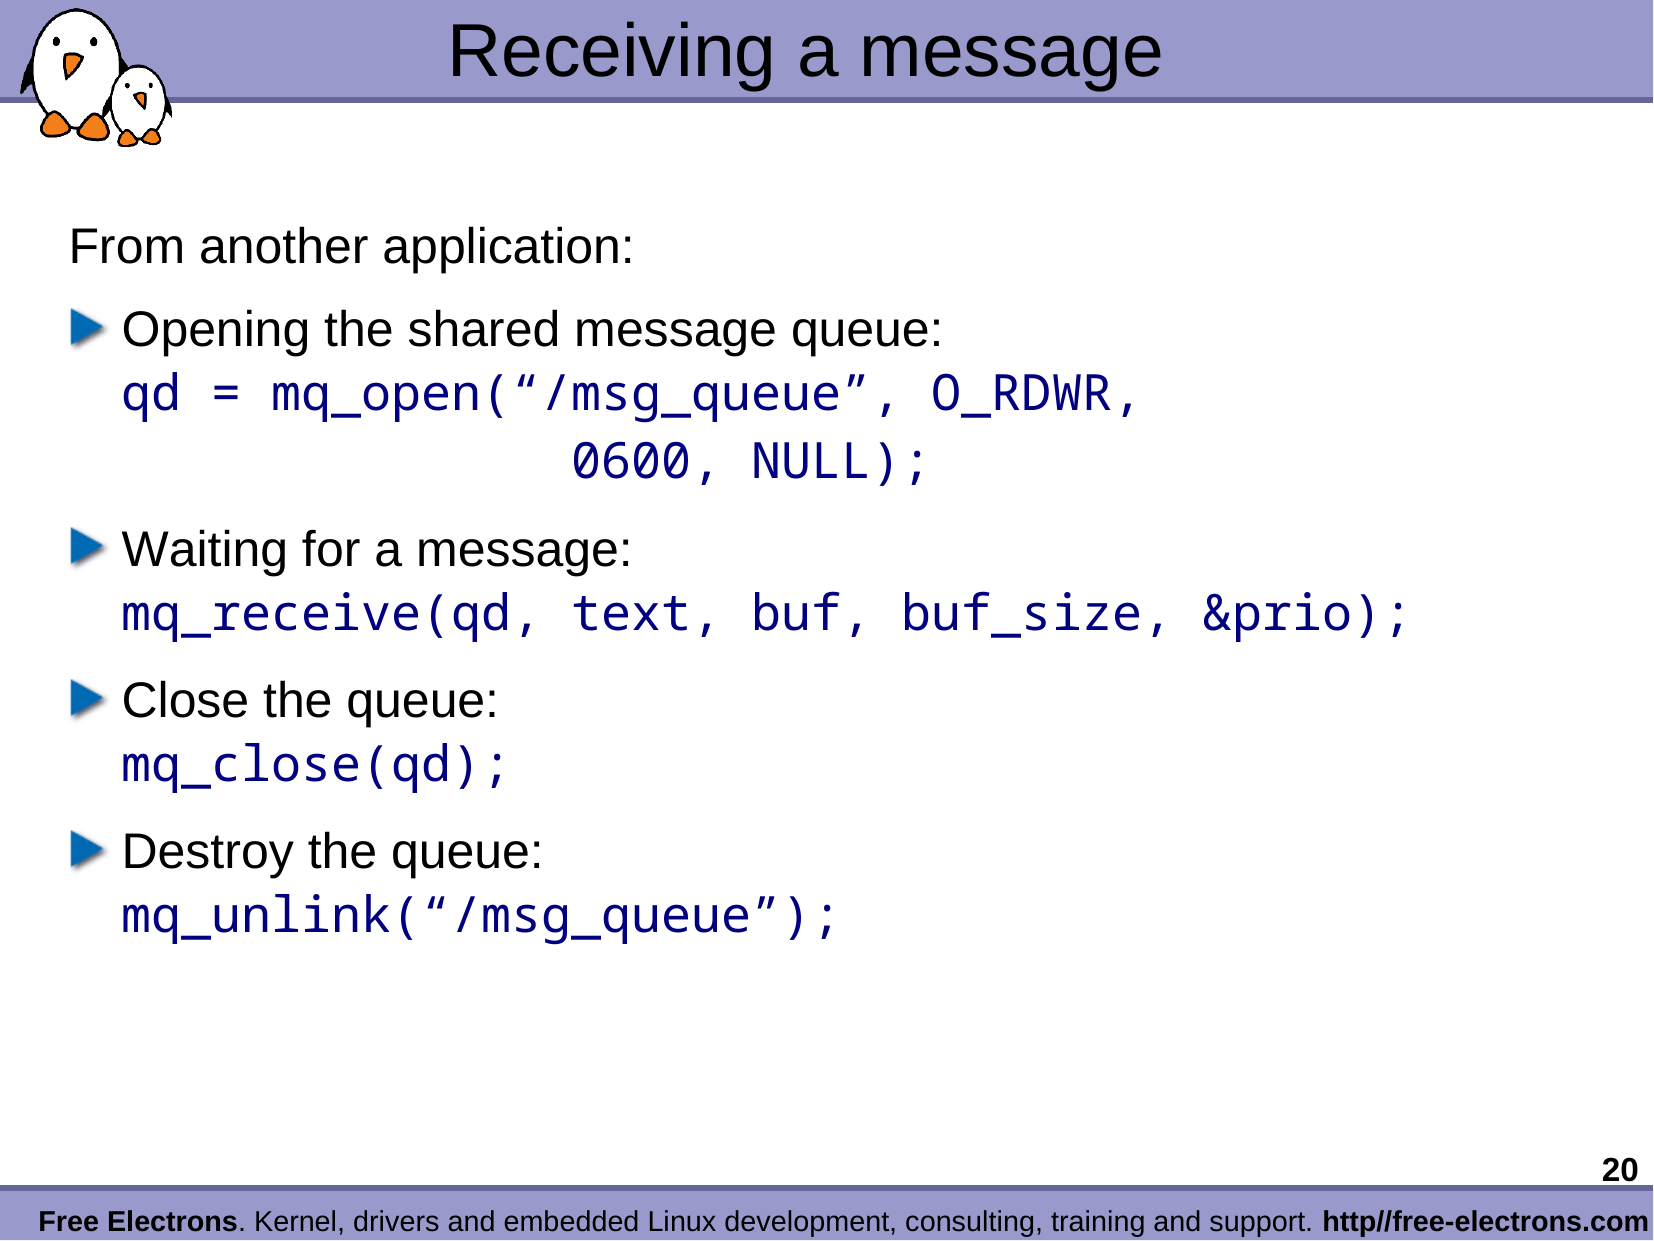

# Receiving a message
From another application:
Opening the shared message queue:
qd = mq_open(“/msg_queue”, O_RDWR,
						0600, NULL);
Waiting for a message:
mq_receive(qd, text, buf, buf_size, &prio);
Close the queue:
mq_close(qd);
Destroy the queue:
mq_unlink(“/msg_queue”);